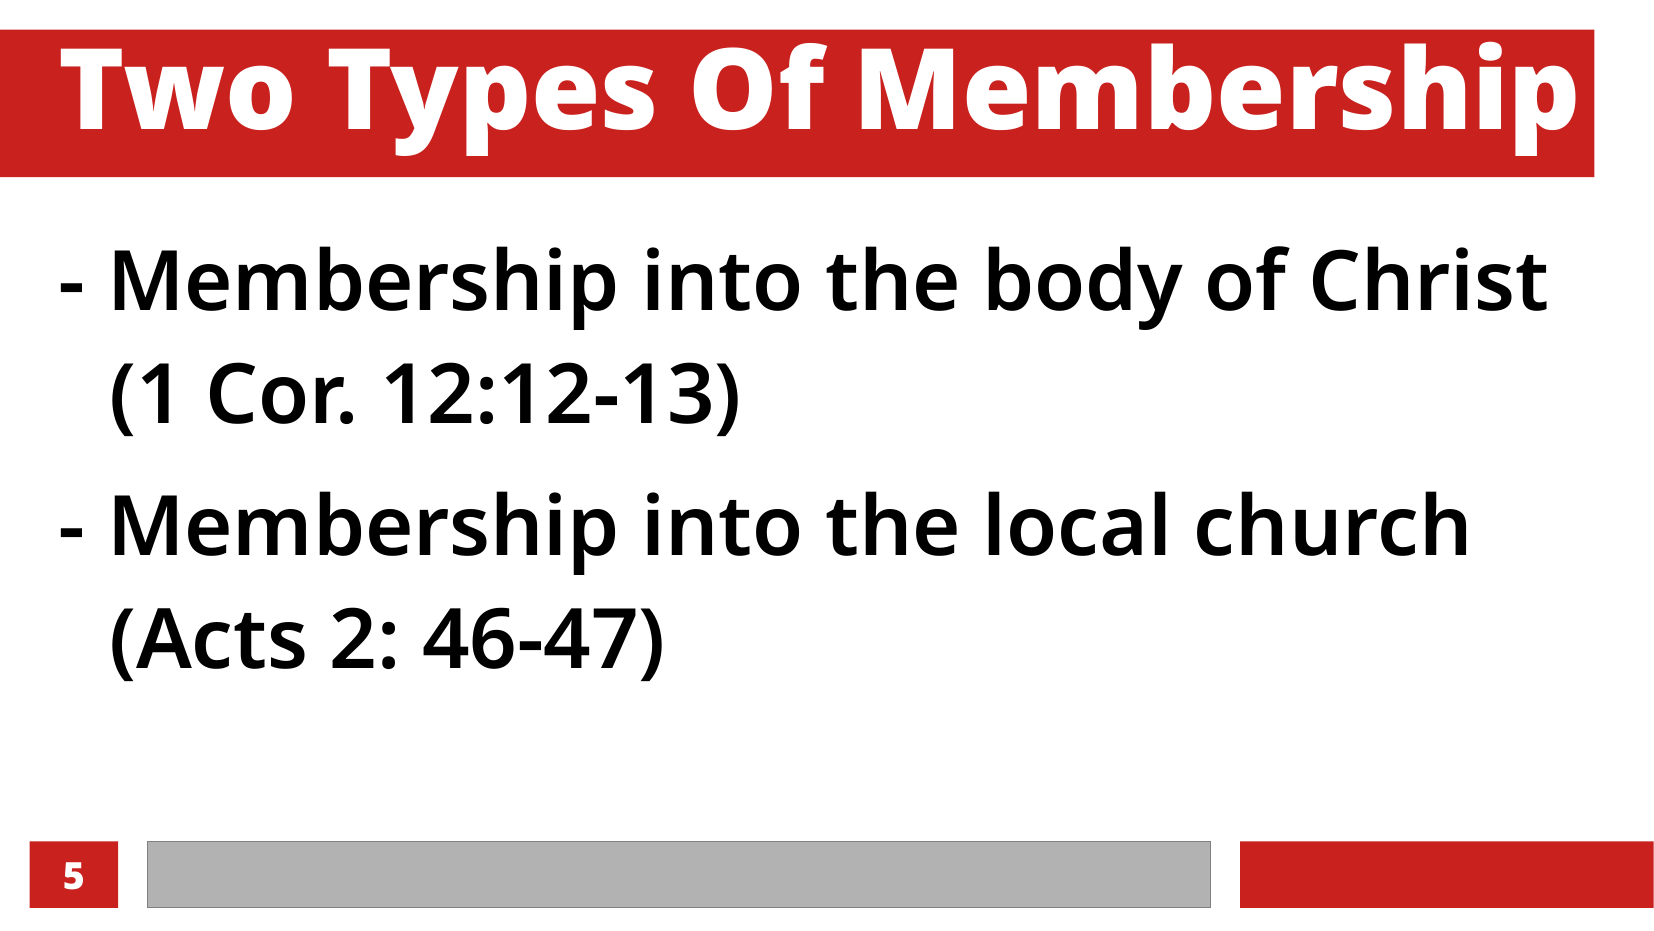

# Two Types Of Membership
- Membership into the body of Christ (1 Cor. 12:12-13)
- Membership into the local church (Acts 2: 46-47)
5